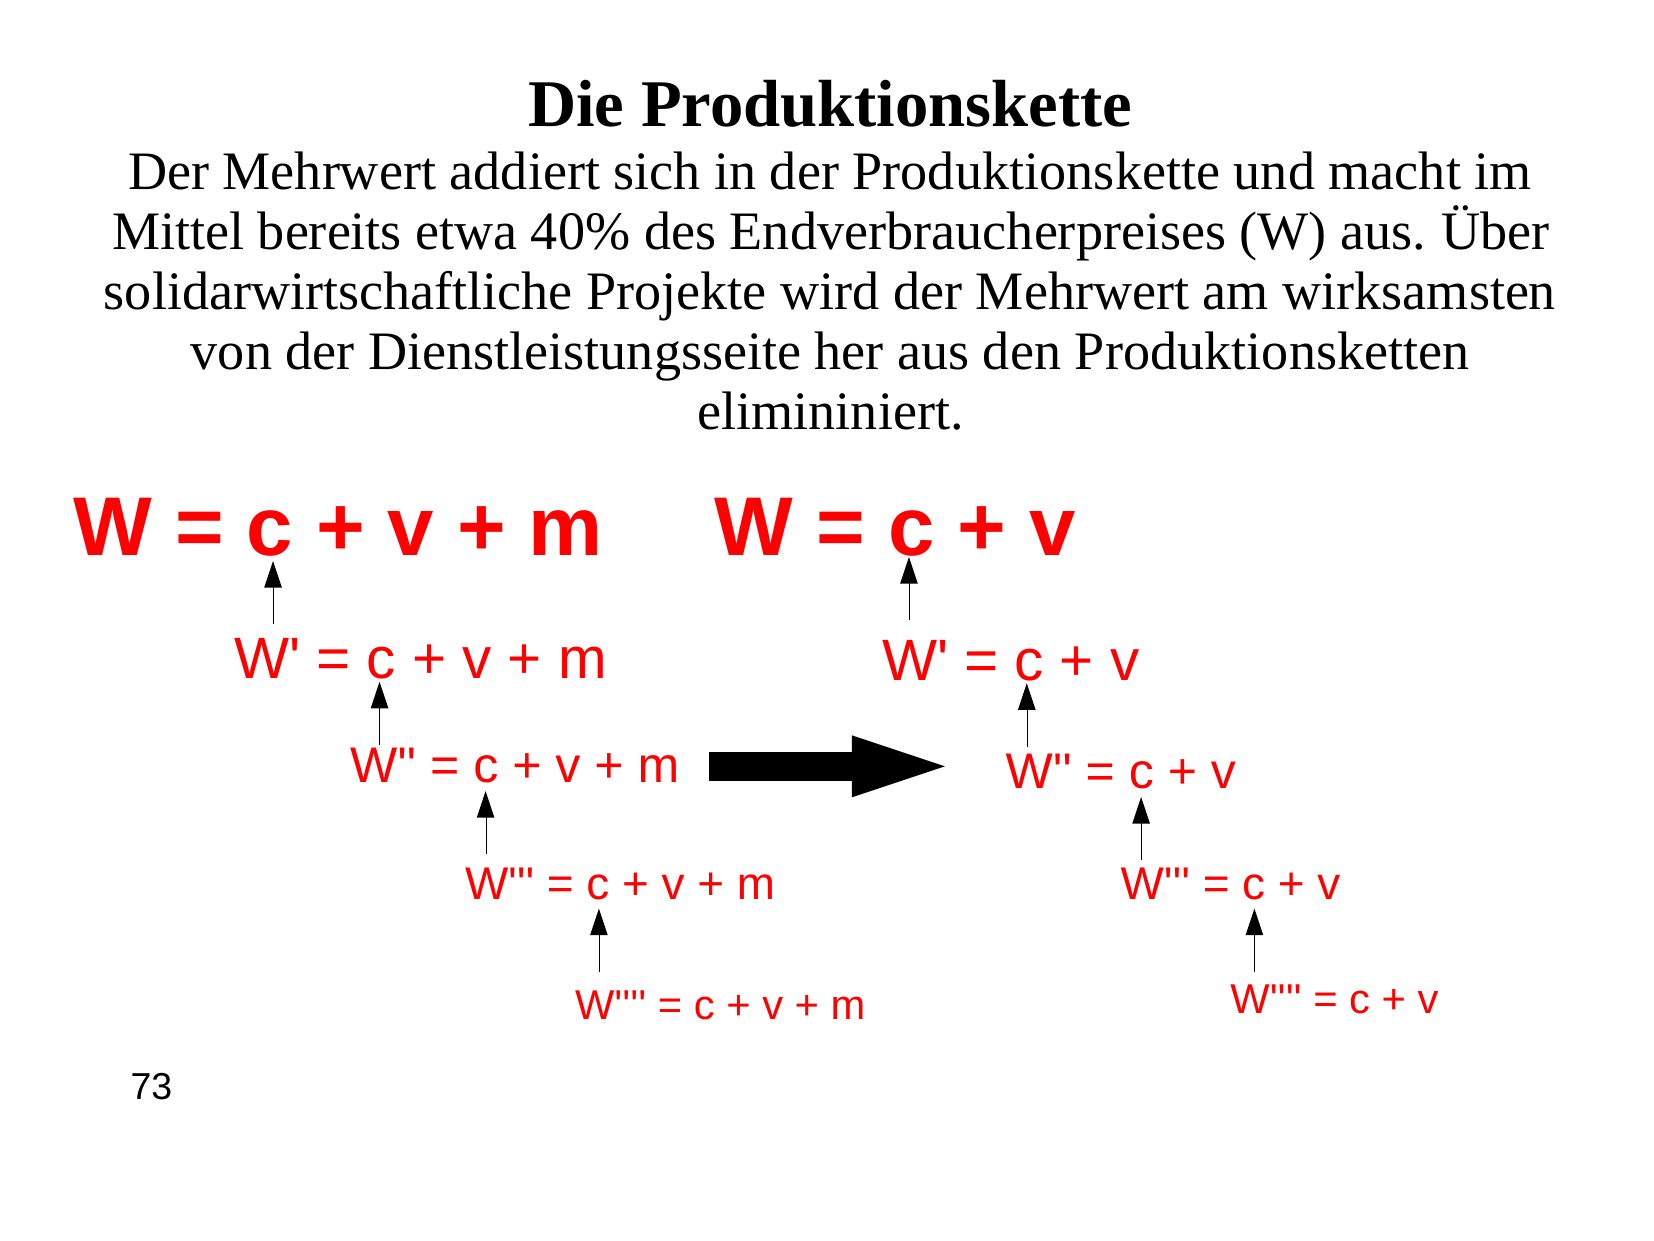

Die Produktionskette
Der Mehrwert addiert sich in der Produktionskette und macht im Mittel bereits etwa 40% des Endverbraucherpreises (W) aus. Über solidarwirtschaftliche Projekte wird der Mehrwert am wirksamsten von der Dienstleistungsseite her aus den Produktionsketten elimininiert.
W = c + v + m
W = c + v
W' = c + v + m
W' = c + v
W'' = c + v + m
W'' = c + v
W''' = c + v + m
W''' = c + v
W'''' = c + v
W'''' = c + v + m